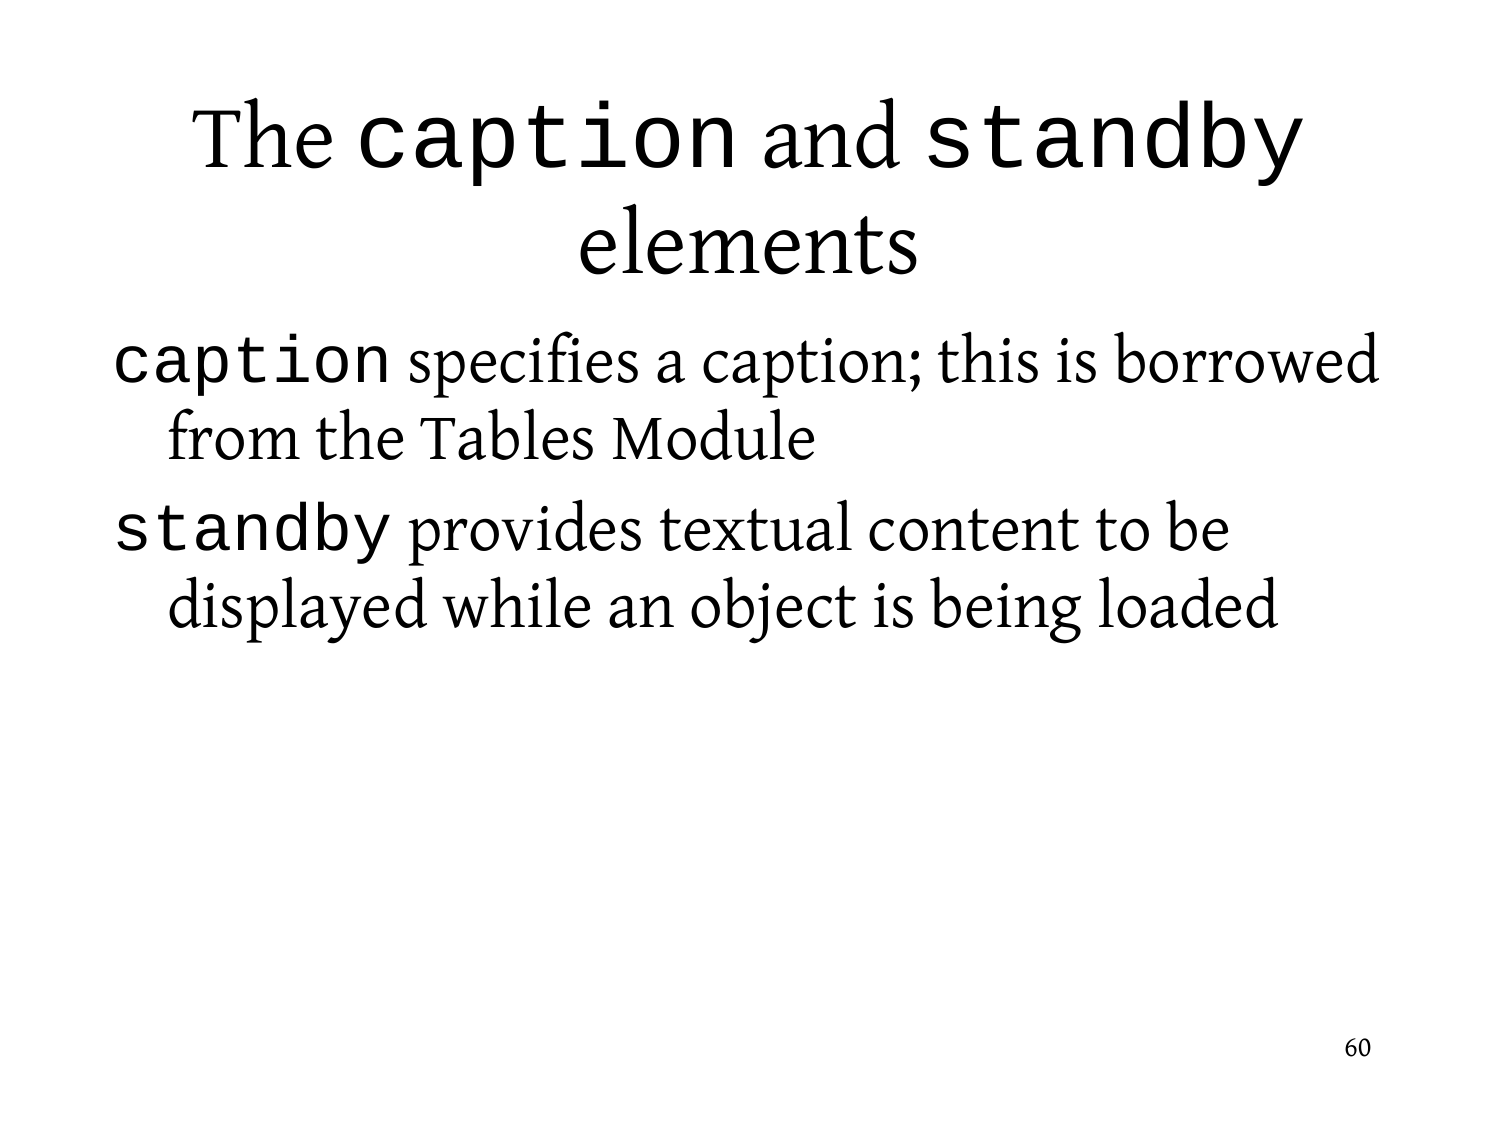

# The caption and standby elements
caption specifies a caption; this is borrowed from the Tables Module
standby provides textual content to be displayed while an object is being loaded